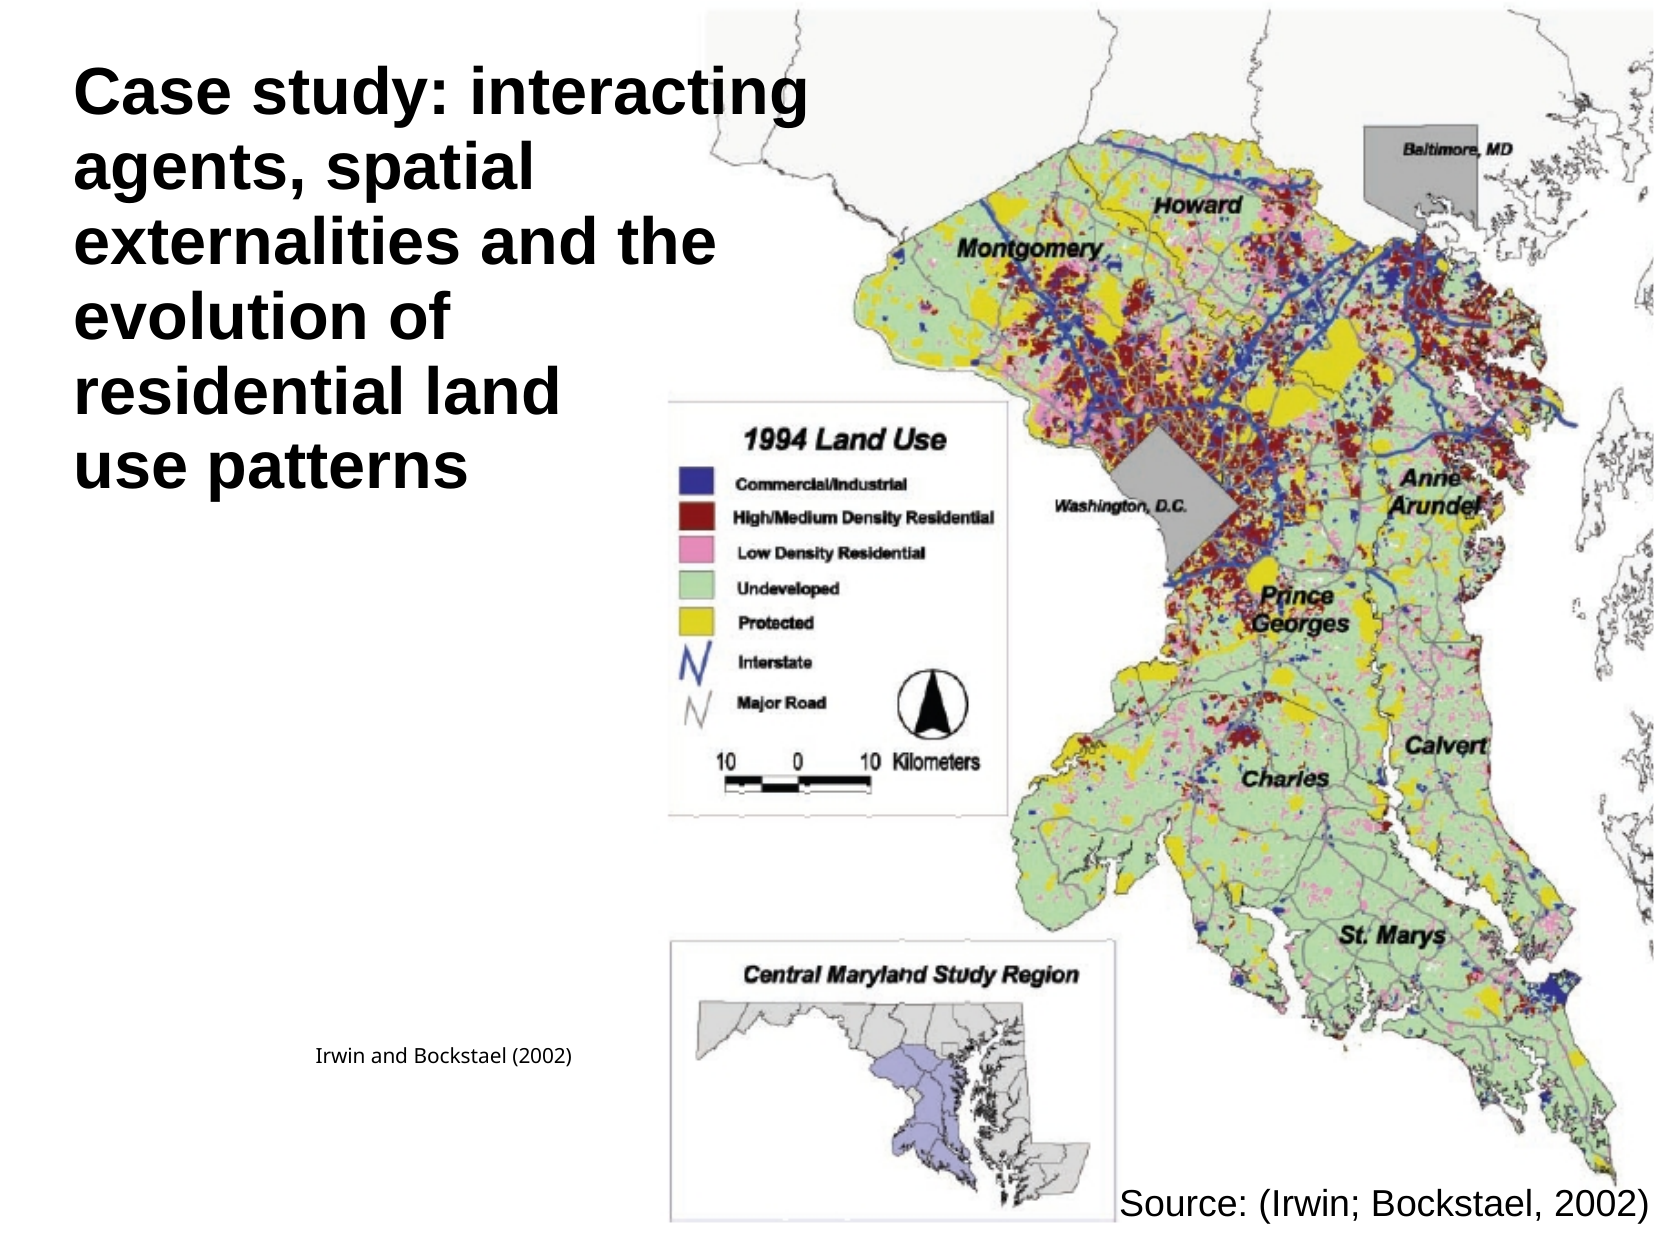

Case study: interacting
agents, spatial
externalities and the
evolution of
residential land
use patterns
 Irwin and Bockstael (2002)
Source: (Irwin; Bockstael, 2002)